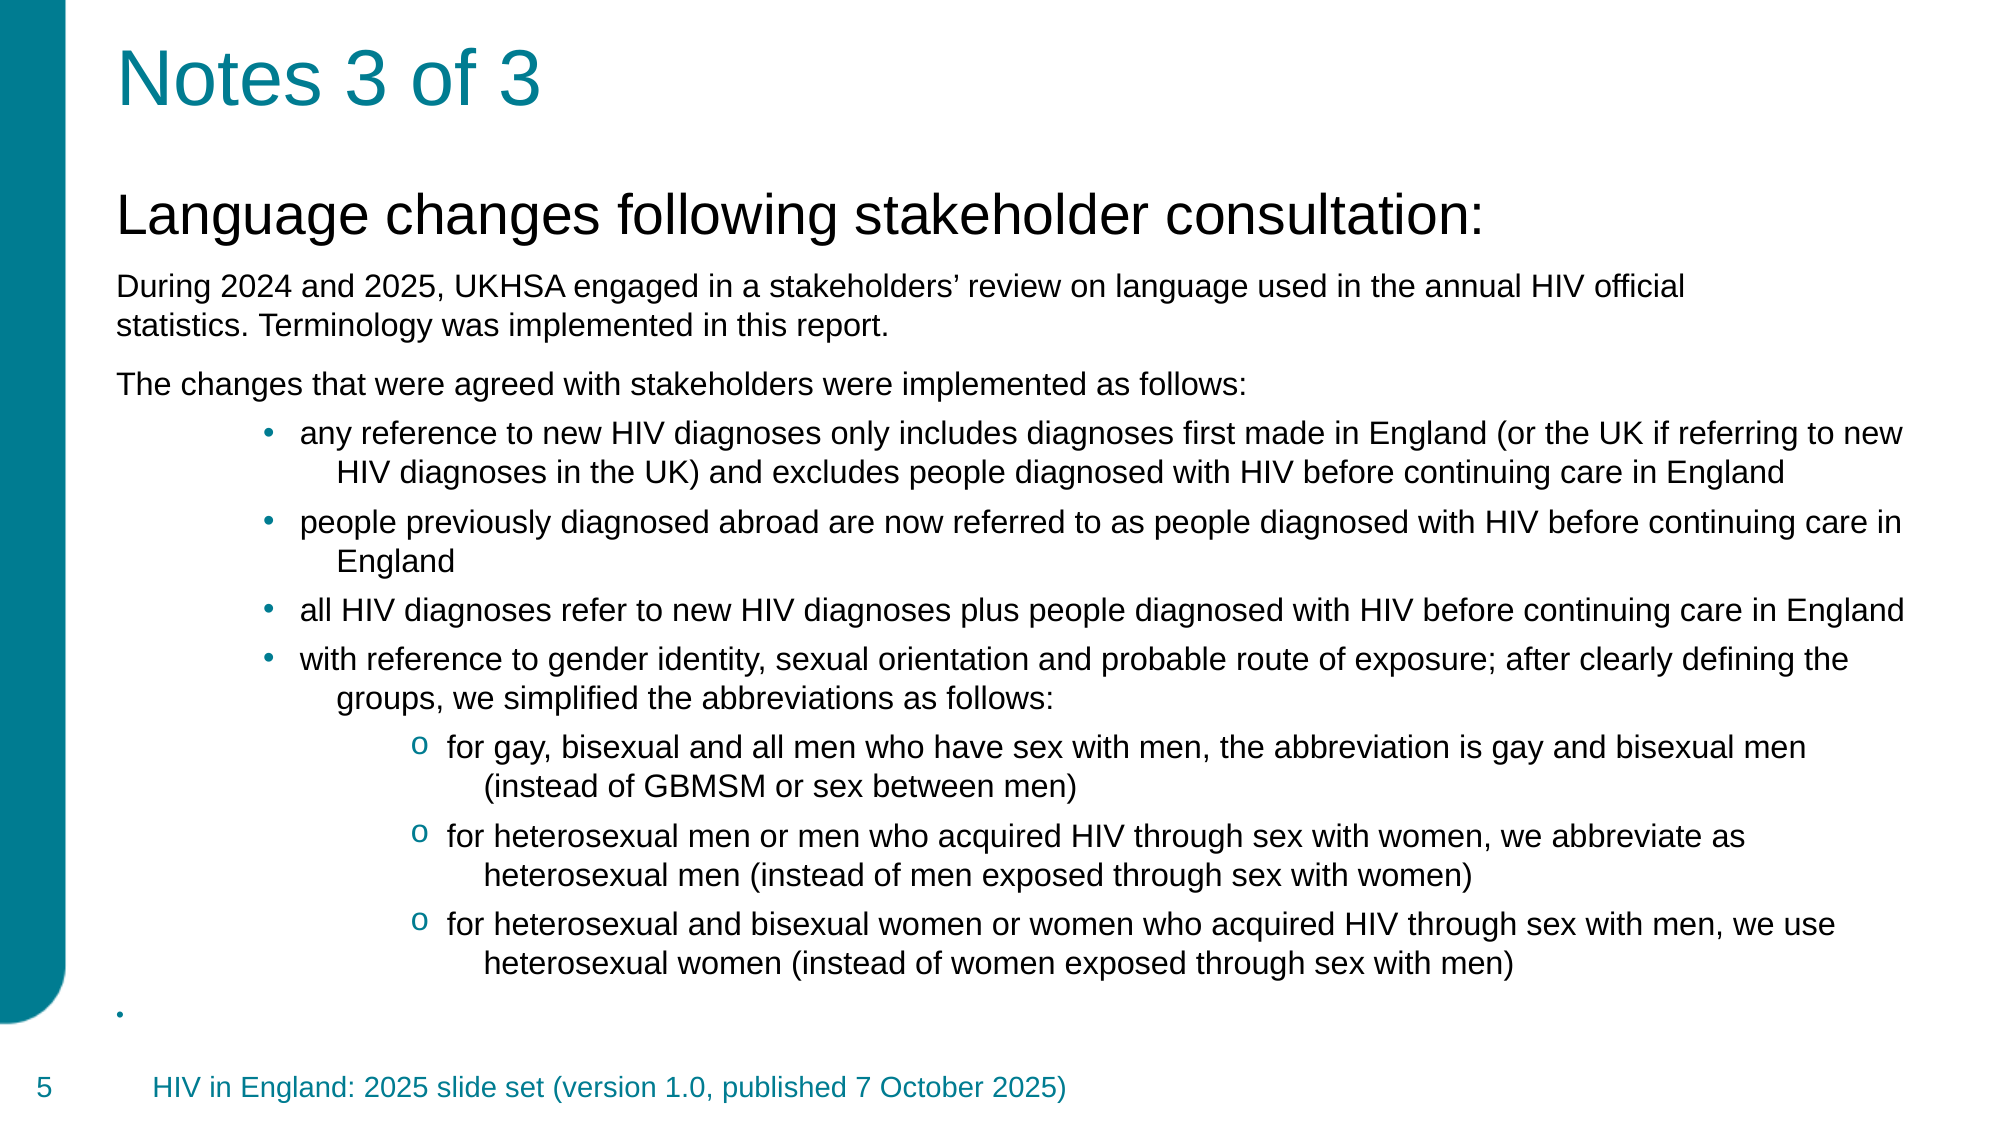

# Notes 3 of 3
Language changes following stakeholder consultation:
During 2024 and 2025, UKHSA engaged in a stakeholders’ review on language used in the annual HIV official statistics. Terminology was implemented in this report.
The changes that were agreed with stakeholders were implemented as follows:
any reference to new HIV diagnoses only includes diagnoses first made in England (or the UK if referring to new HIV diagnoses in the UK) and excludes people diagnosed with HIV before continuing care in England
people previously diagnosed abroad are now referred to as people diagnosed with HIV before continuing care in England
all HIV diagnoses refer to new HIV diagnoses plus people diagnosed with HIV before continuing care in England
with reference to gender identity, sexual orientation and probable route of exposure; after clearly defining the groups, we simplified the abbreviations as follows:
for gay, bisexual and all men who have sex with men, the abbreviation is gay and bisexual men (instead of GBMSM or sex between men)
for heterosexual men or men who acquired HIV through sex with women, we abbreviate as heterosexual men (instead of men exposed through sex with women)
for heterosexual and bisexual women or women who acquired HIV through sex with men, we use heterosexual women (instead of women exposed through sex with men)
5
HIV in England: 2025 slide set (version 1.0, published 7 October 2025)